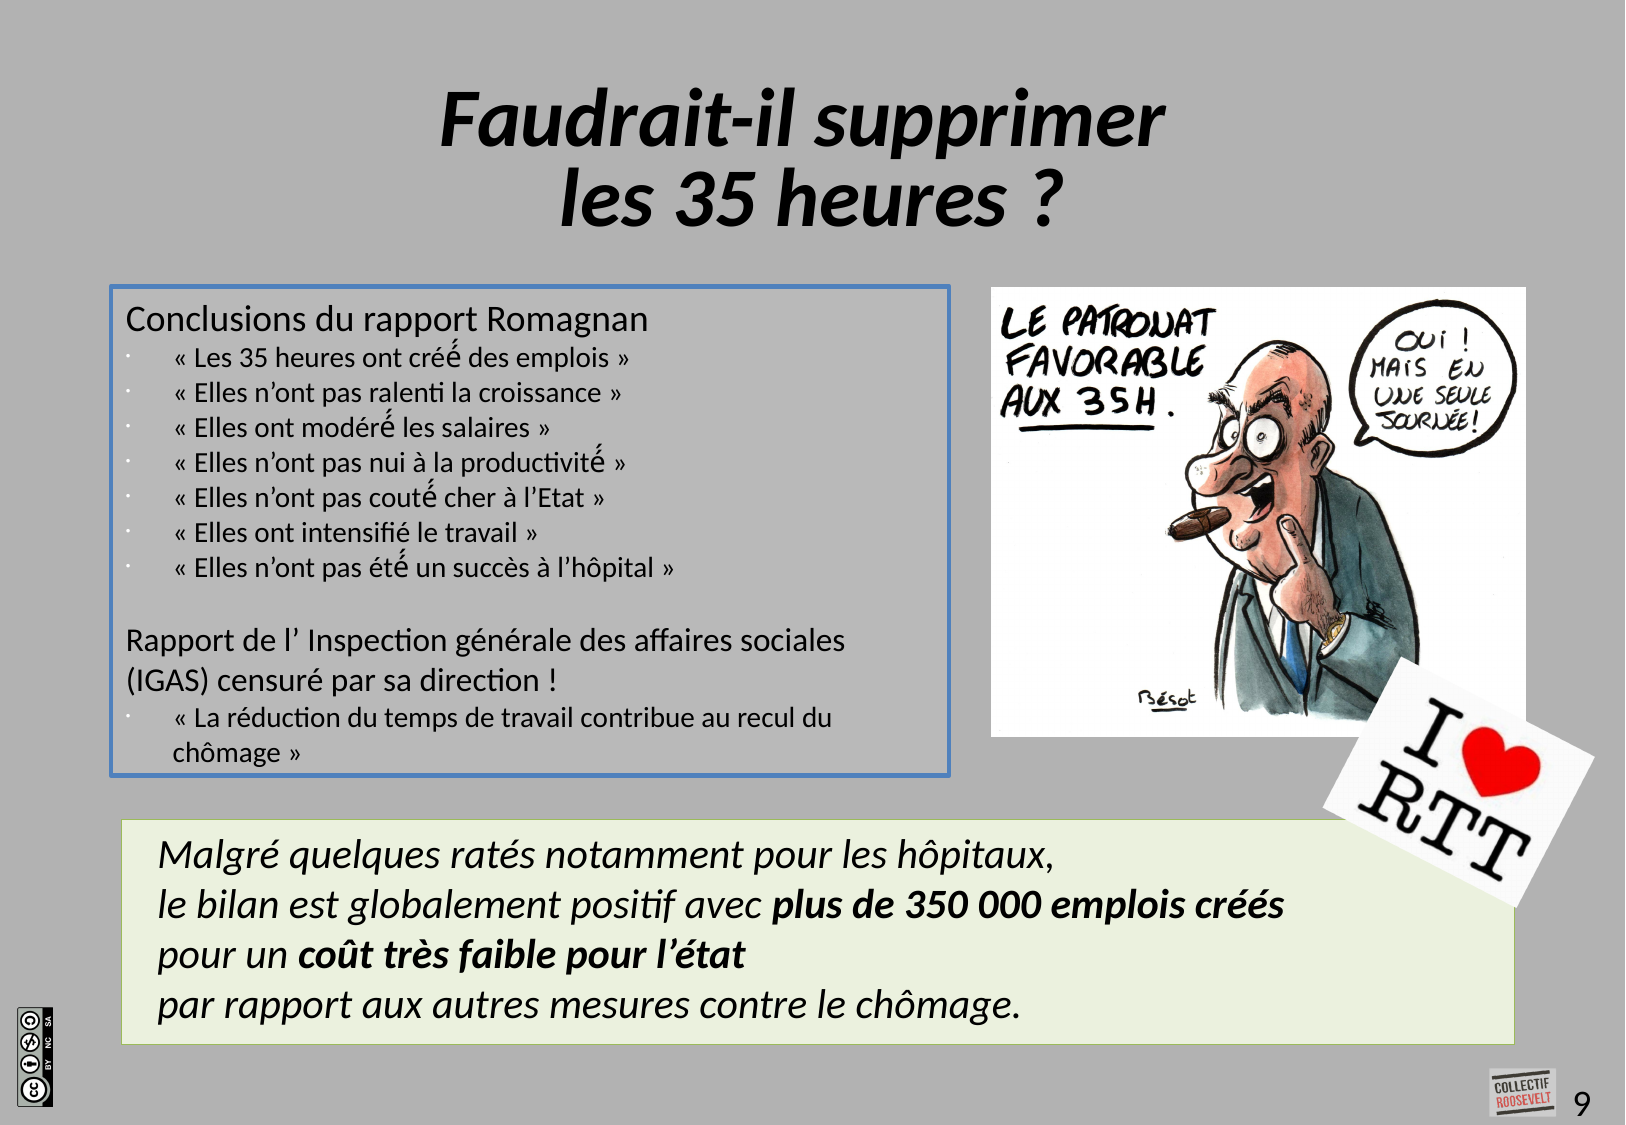

# Faudrait-il supprimer les 35 heures ?
Conclusions du rapport Romagnan
« Les 35 heures ont créé́ des emplois »
« Elles n’ont pas ralenti la croissance »
« Elles ont modéré́ les salaires »
« Elles n’ont pas nui à la productivité́ »
« Elles n’ont pas couté́ cher à l’Etat »
« Elles ont intensifié le travail »
« Elles n’ont pas été́ un succès à l’hôpital »
Rapport de l’ Inspection générale des affaires sociales (IGAS) censuré par sa direction !
« La réduction du temps de travail contribue au recul du chômage »
Malgré quelques ratés notamment pour les hôpitaux,
le bilan est globalement positif avec plus de 350 000 emplois créés
pour un coût très faible pour l’état
par rapport aux autres mesures contre le chômage.